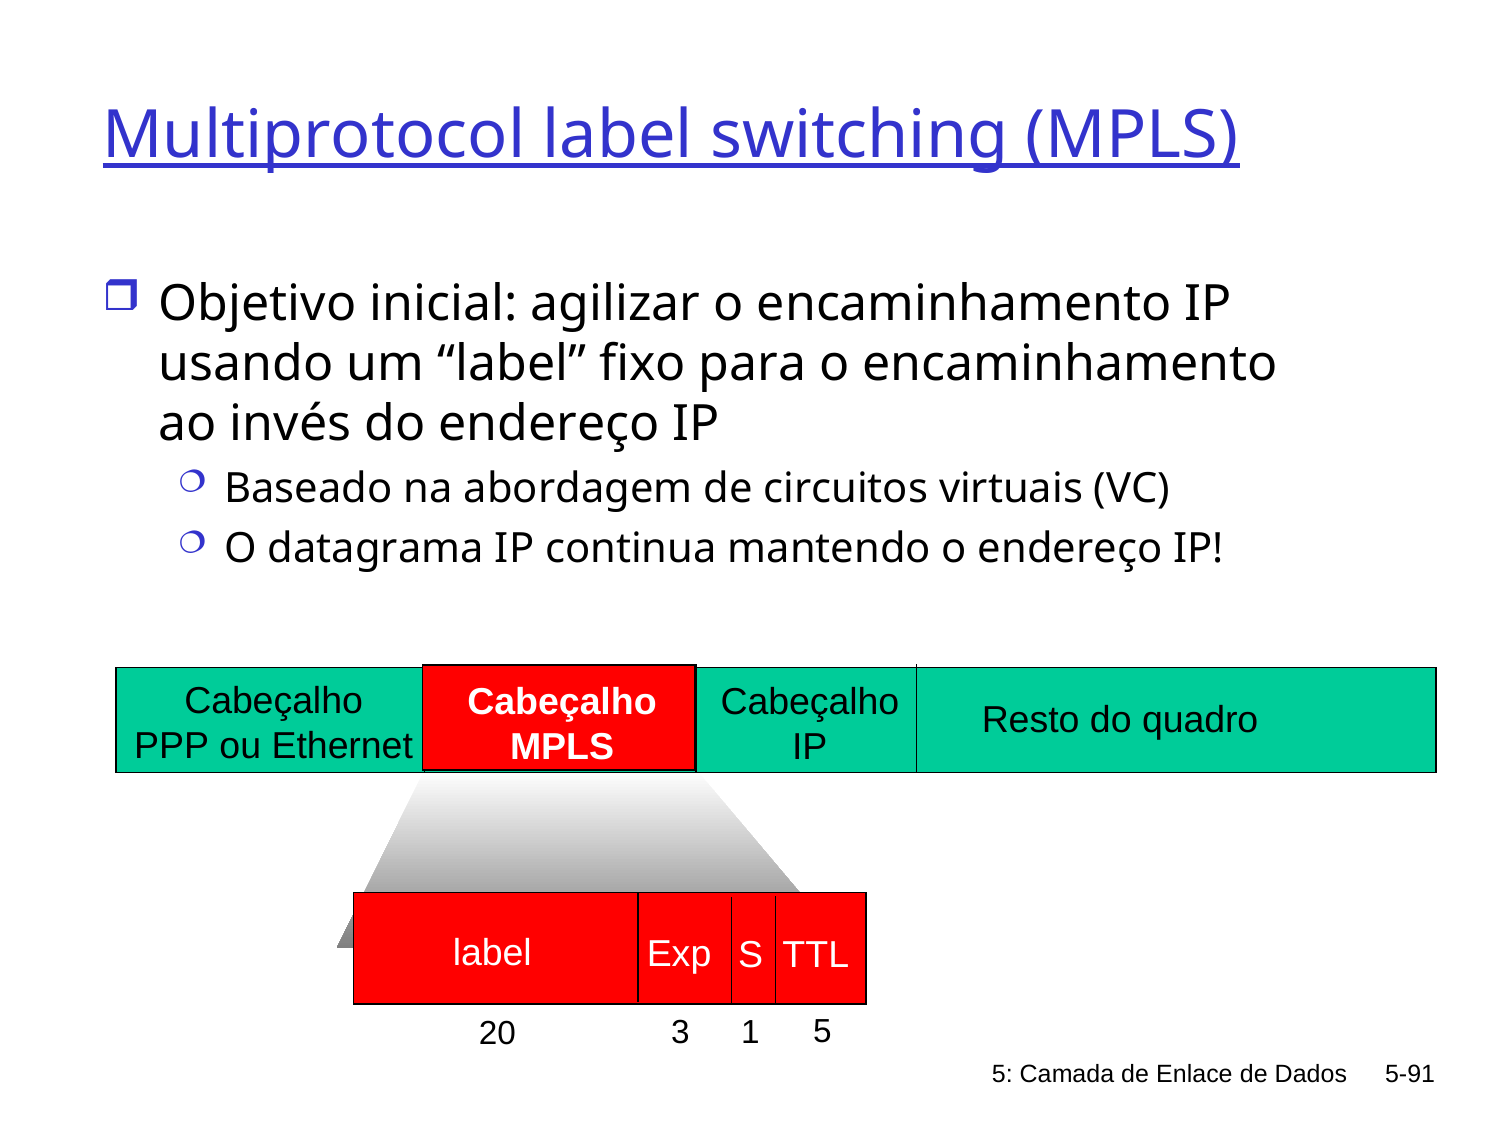

# Multiprotocol label switching (MPLS)
Objetivo inicial: agilizar o encaminhamento IP usando um “label” fixo para o encaminhamento ao invés do endereço IP
Baseado na abordagem de circuitos virtuais (VC)
O datagrama IP continua mantendo o endereço IP!
Cabeçalho
PPP ou Ethernet
Cabeçalho
IP
Cabeçalho
MPLS
Resto do quadro
label
Exp
TTL
S
5
1
3
20
5: Camada de Enlace de Dados